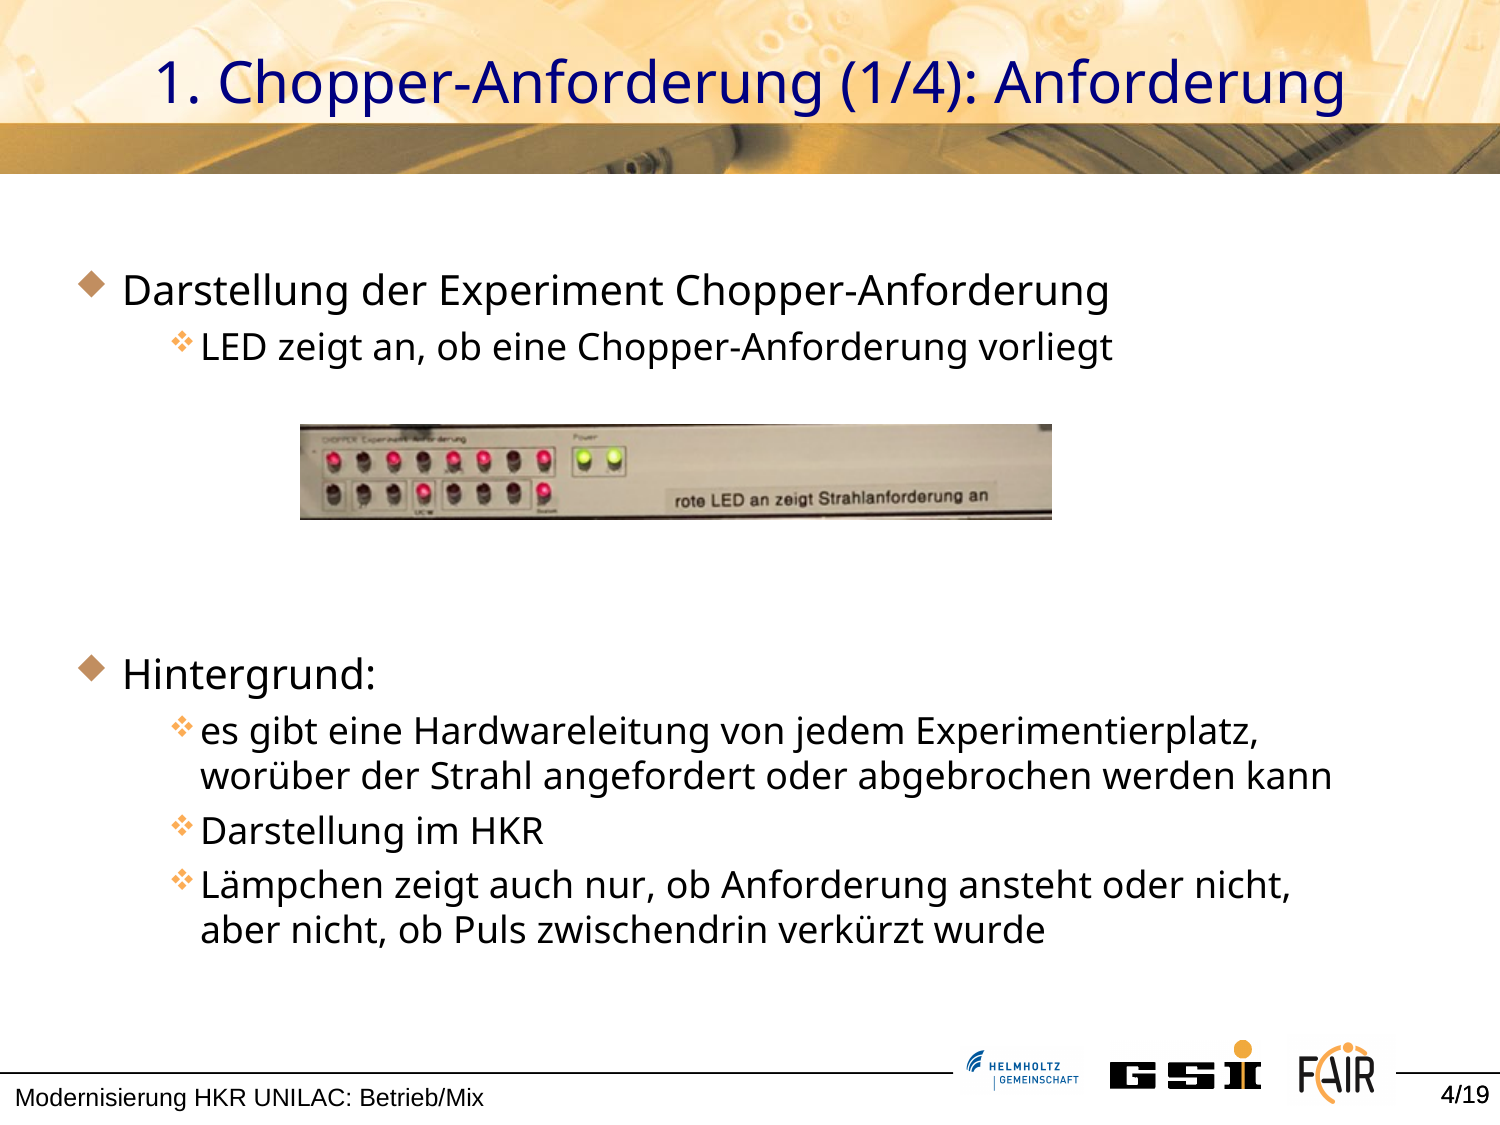

# 1. Chopper-Anforderung (1/4): Anforderung
Darstellung der Experiment Chopper-Anforderung
LED zeigt an, ob eine Chopper-Anforderung vorliegt
Hintergrund:
es gibt eine Hardwareleitung von jedem Experimentierplatz,
worüber der Strahl angefordert oder abgebrochen werden kann
Darstellung im HKR
Lämpchen zeigt auch nur, ob Anforderung ansteht oder nicht,
aber nicht, ob Puls zwischendrin verkürzt wurde
4